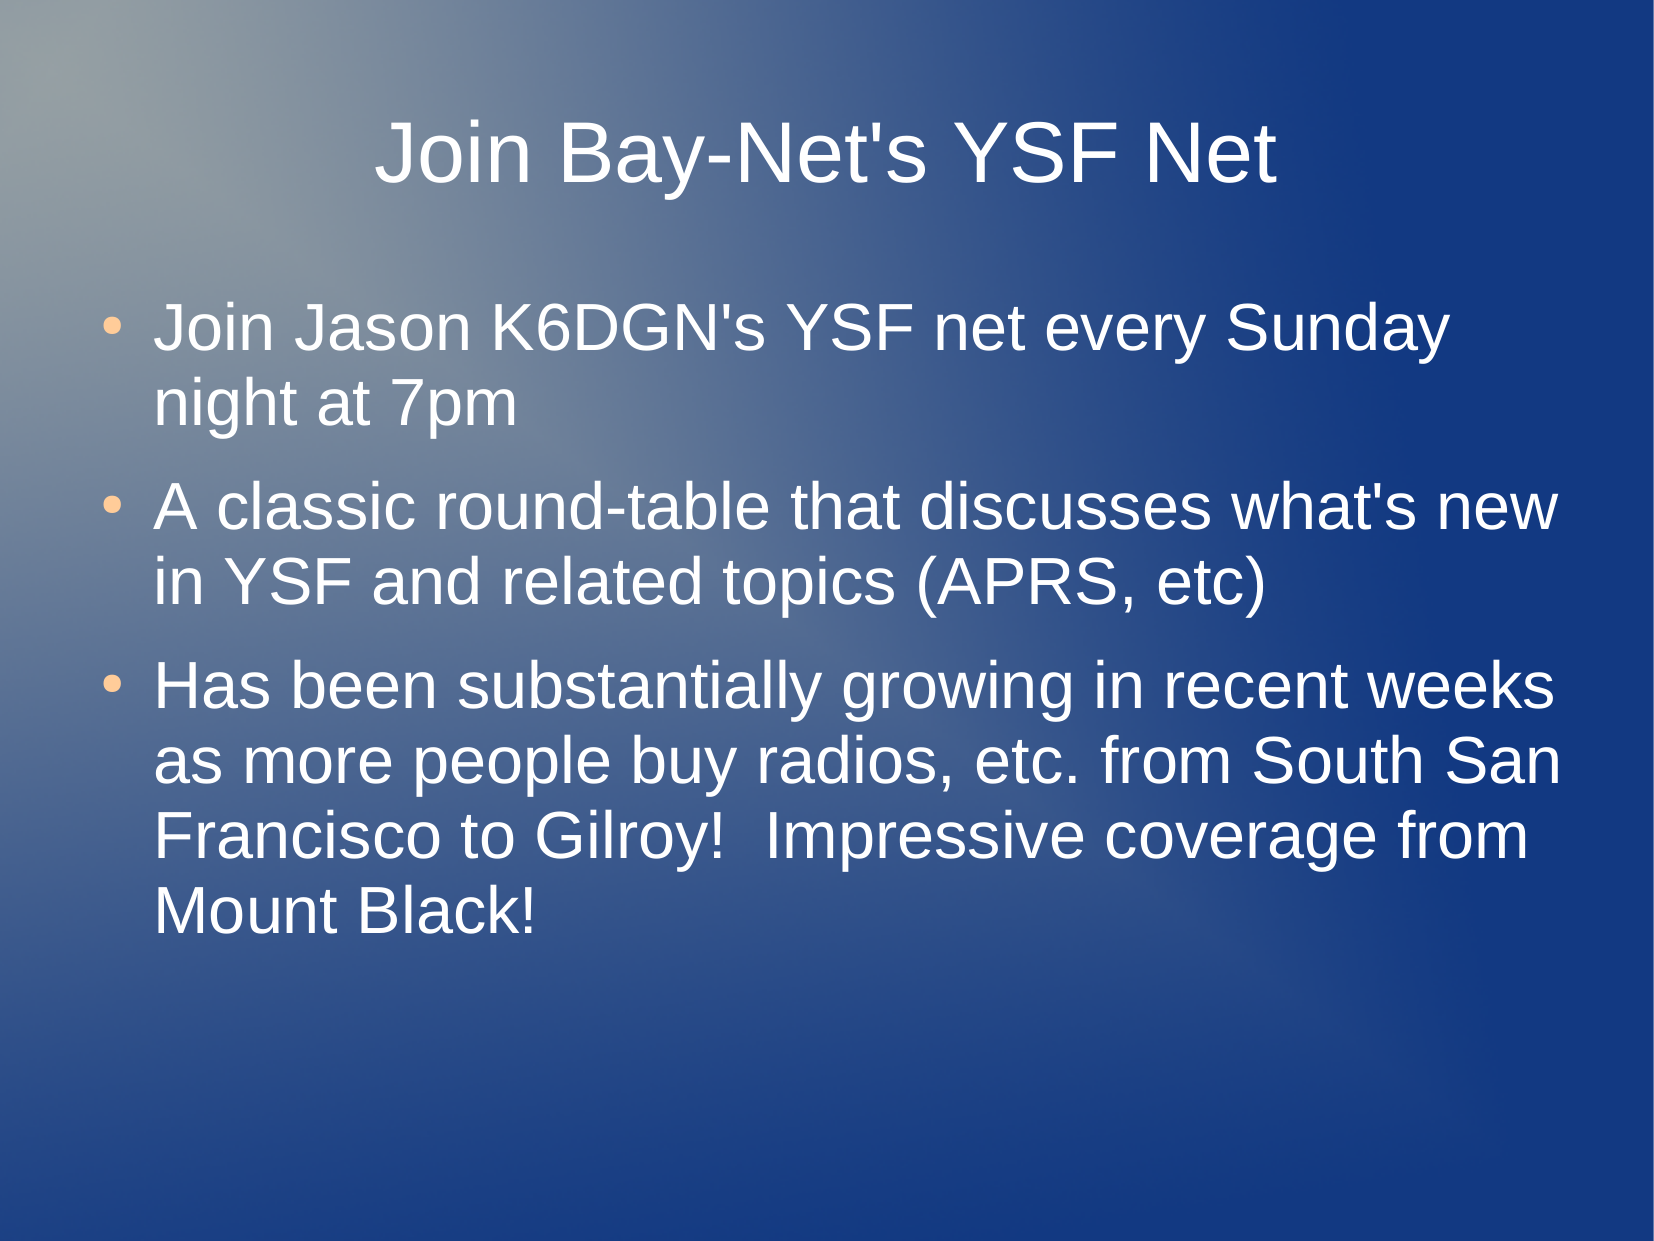

# Join Bay-Net's YSF Net
Join Jason K6DGN's YSF net every Sunday night at 7pm
A classic round-table that discusses what's new in YSF and related topics (APRS, etc)
Has been substantially growing in recent weeks as more people buy radios, etc. from South San Francisco to Gilroy! Impressive coverage from Mount Black!